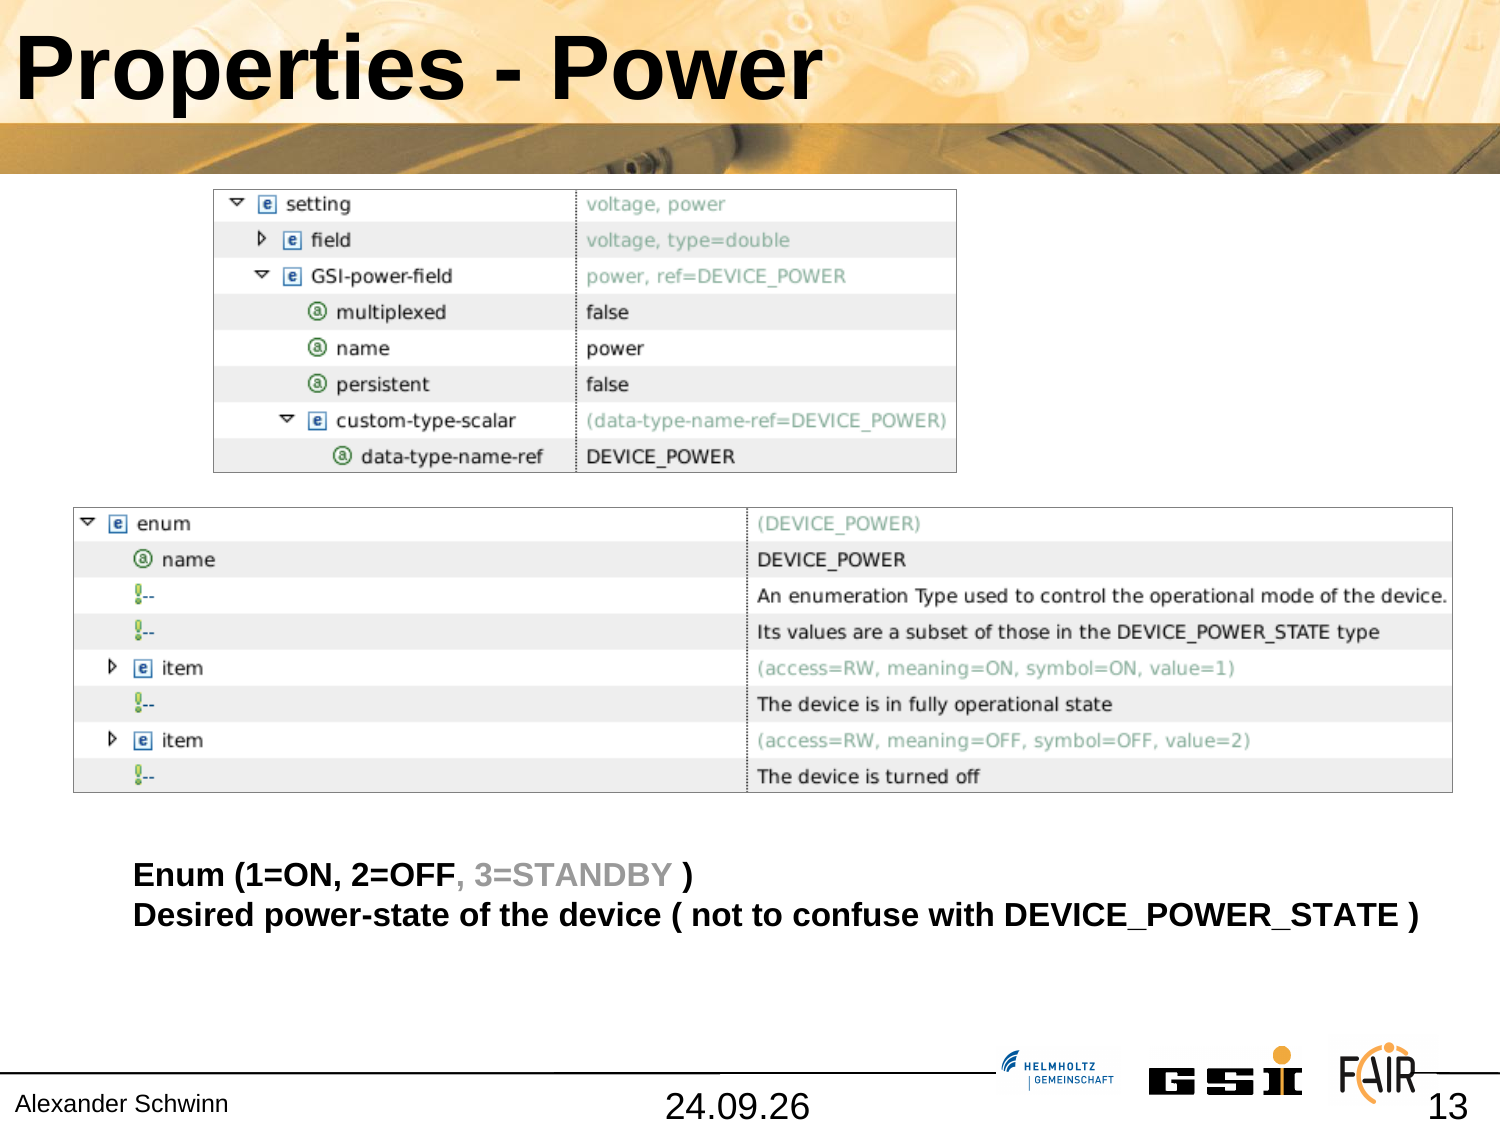

# Properties - Power
Enum (1=ON, 2=OFF, 3=STANDBY )
Desired power-state of the device ( not to confuse with DEVICE_POWER_STATE )
13